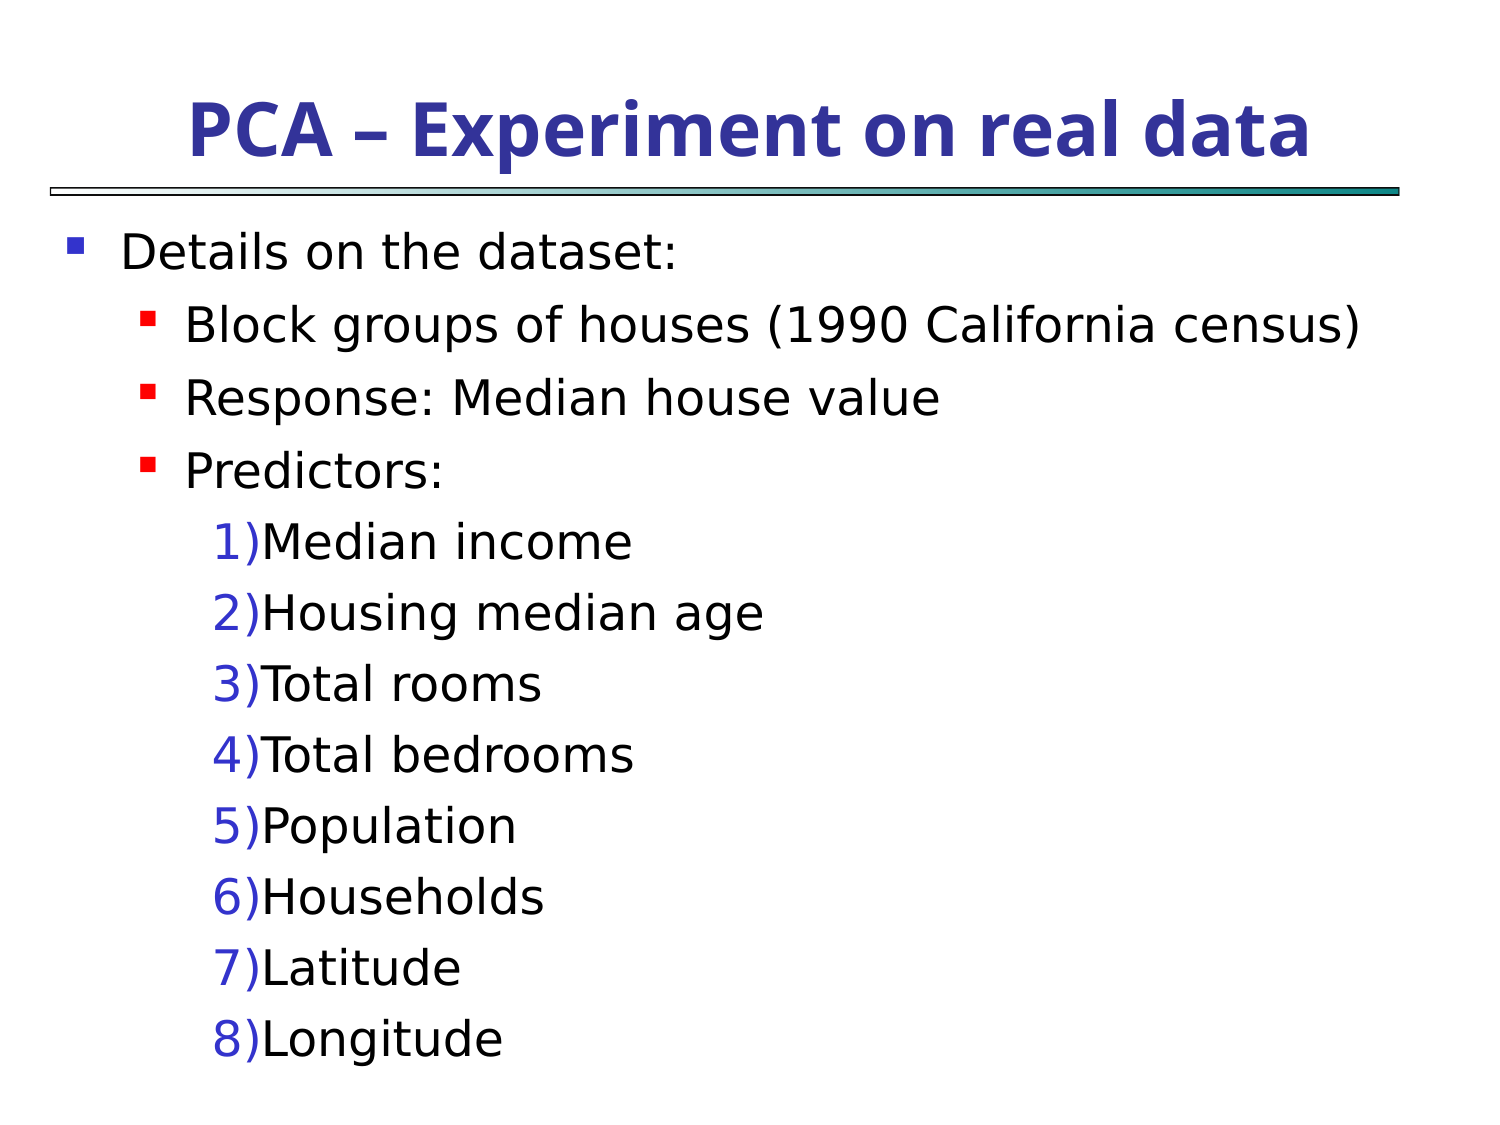

# PCA – Experiment on real data
Details on the dataset:
Block groups of houses (1990 California census)
Response: Median house value
Predictors:
Median income
Housing median age
Total rooms
Total bedrooms
Population
Households
Latitude
Longitude